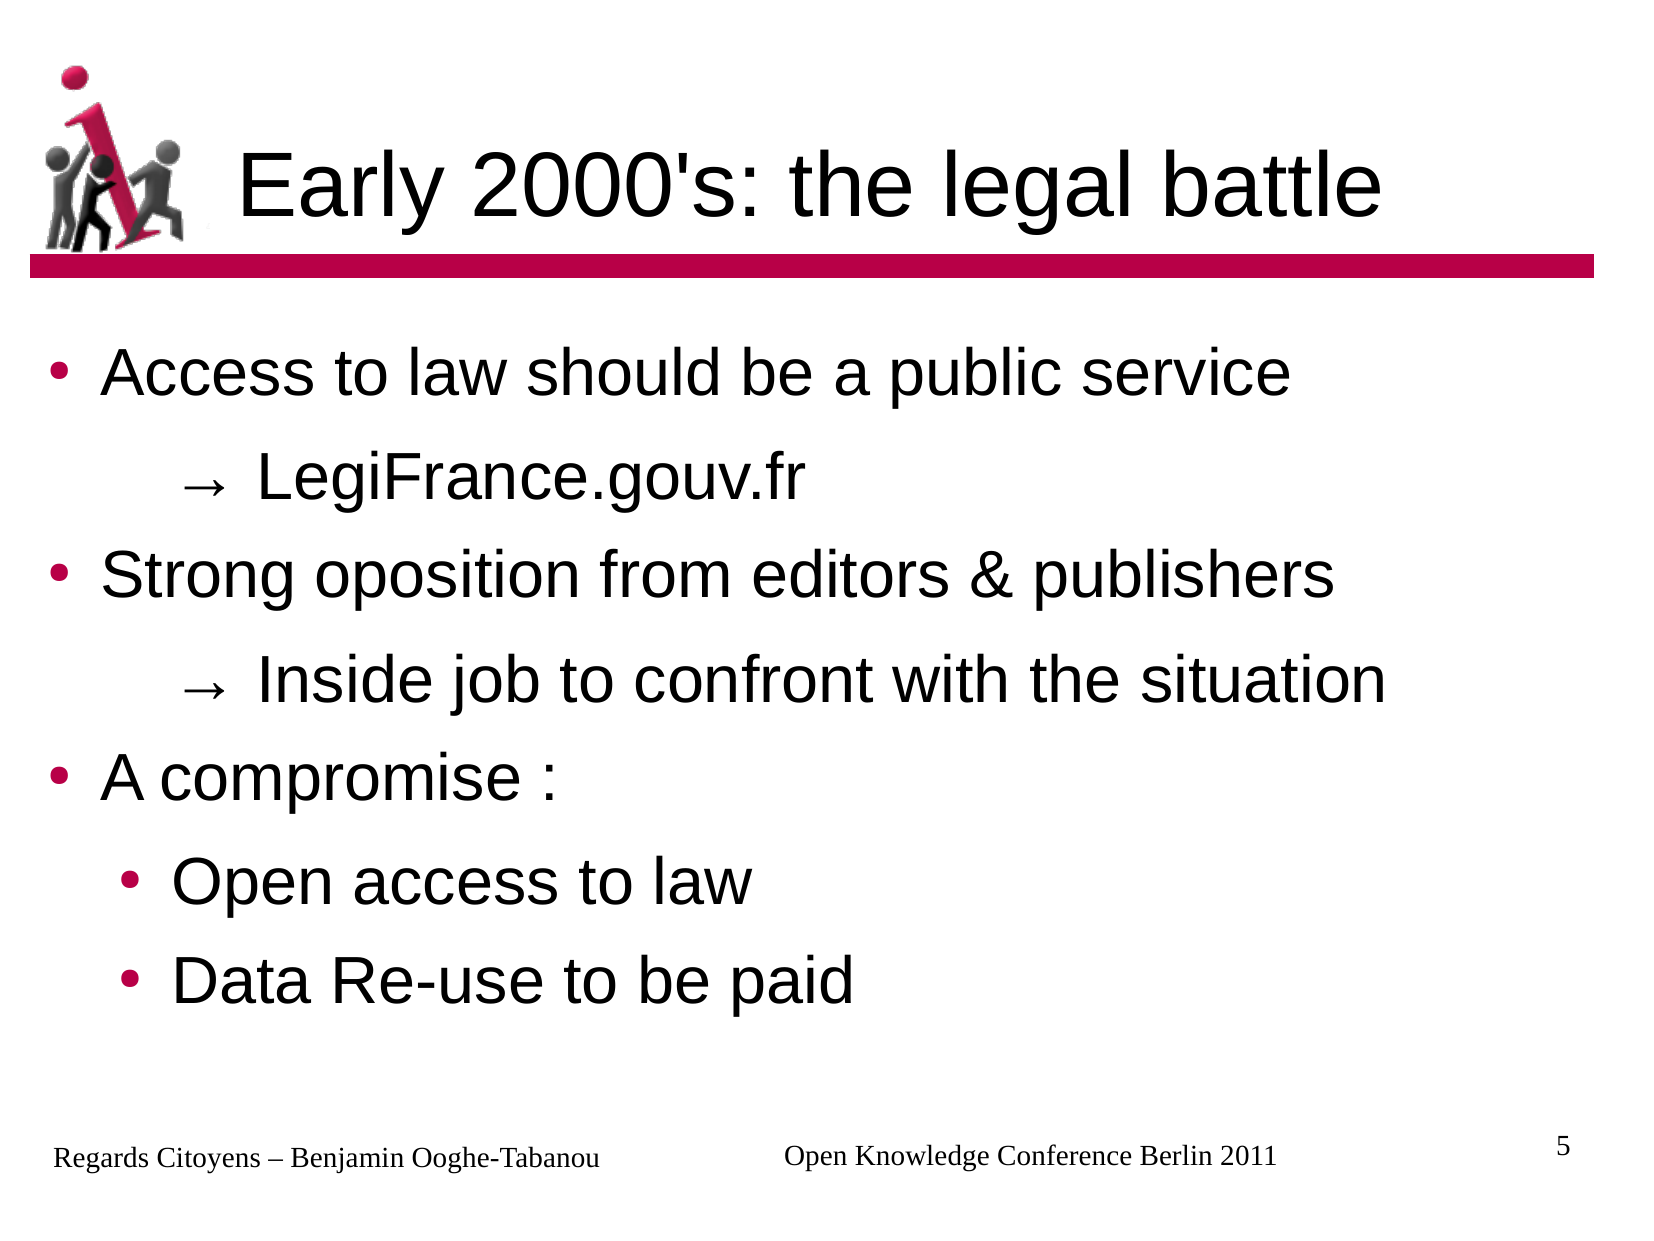

# Early 2000's: the legal battle
Access to law should be a public service
→ LegiFrance.gouv.fr
Strong oposition from editors & publishers
→ Inside job to confront with the situation
A compromise :
Open access to law
Data Re-use to be paid
5
Benjamin Ooghe-Tabanou - Open Knowledge Conference Berlin 2011